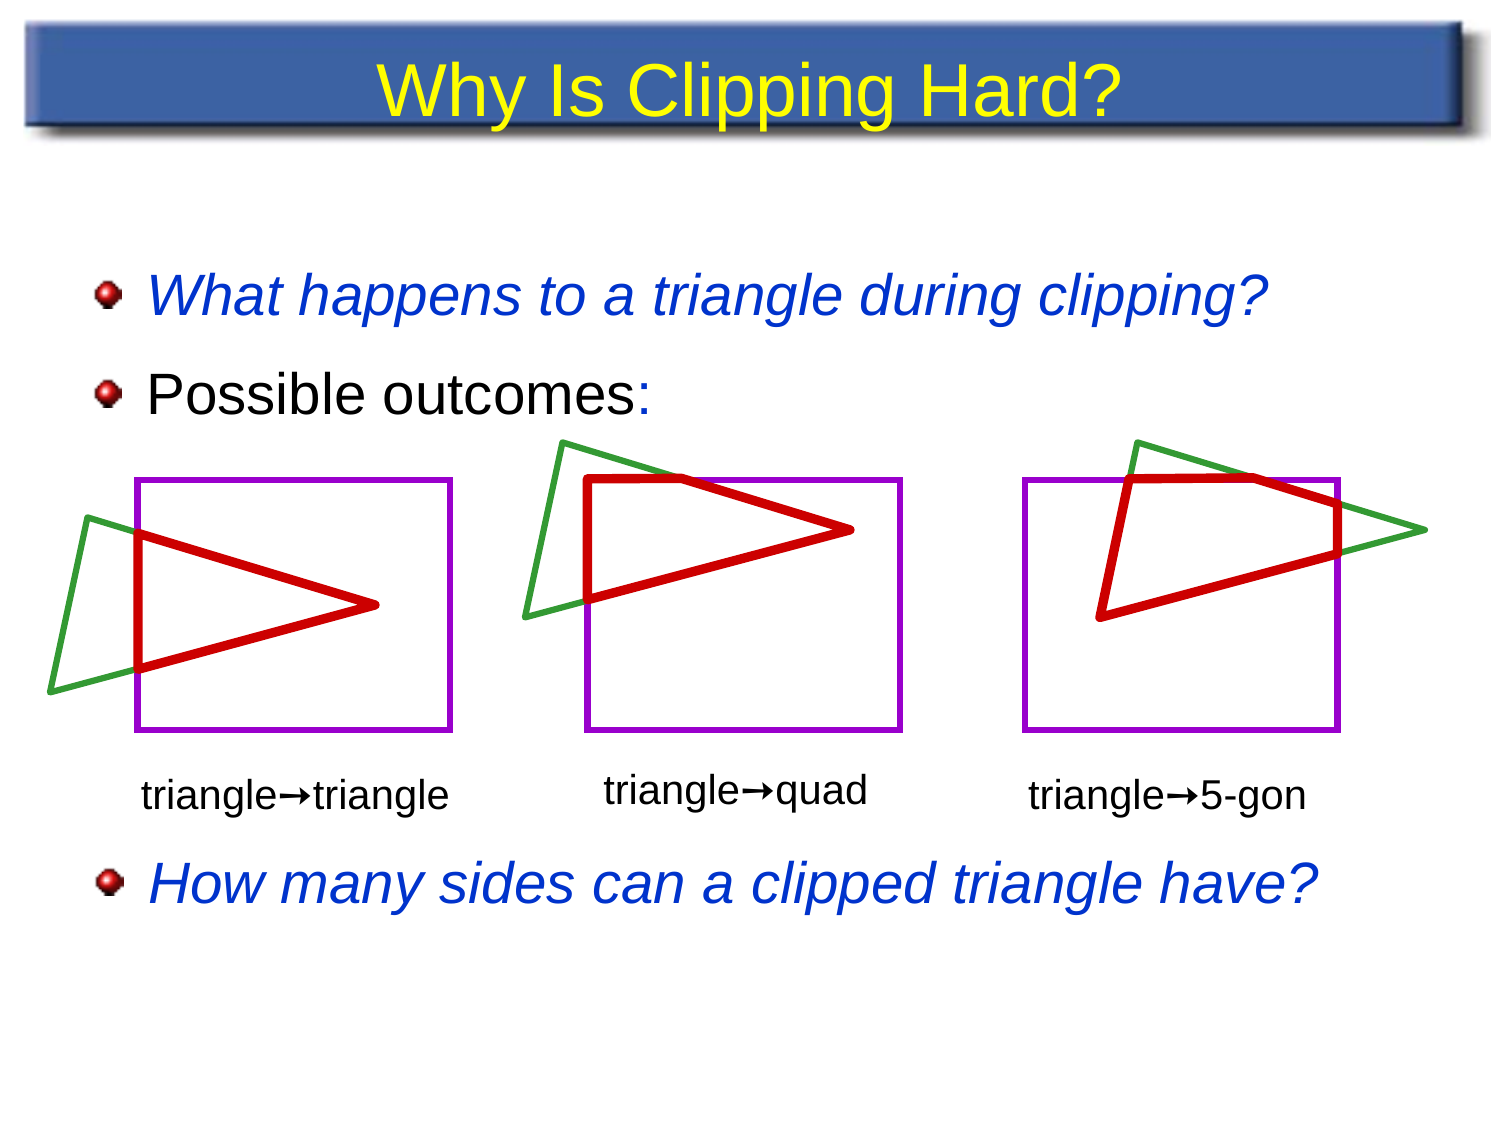

Why Is Clipping Hard?
# What happens to a triangle during clipping?
Possible outcomes:
trianglequad
triangletriangle
triangle5-gon
How many sides can a clipped triangle have?